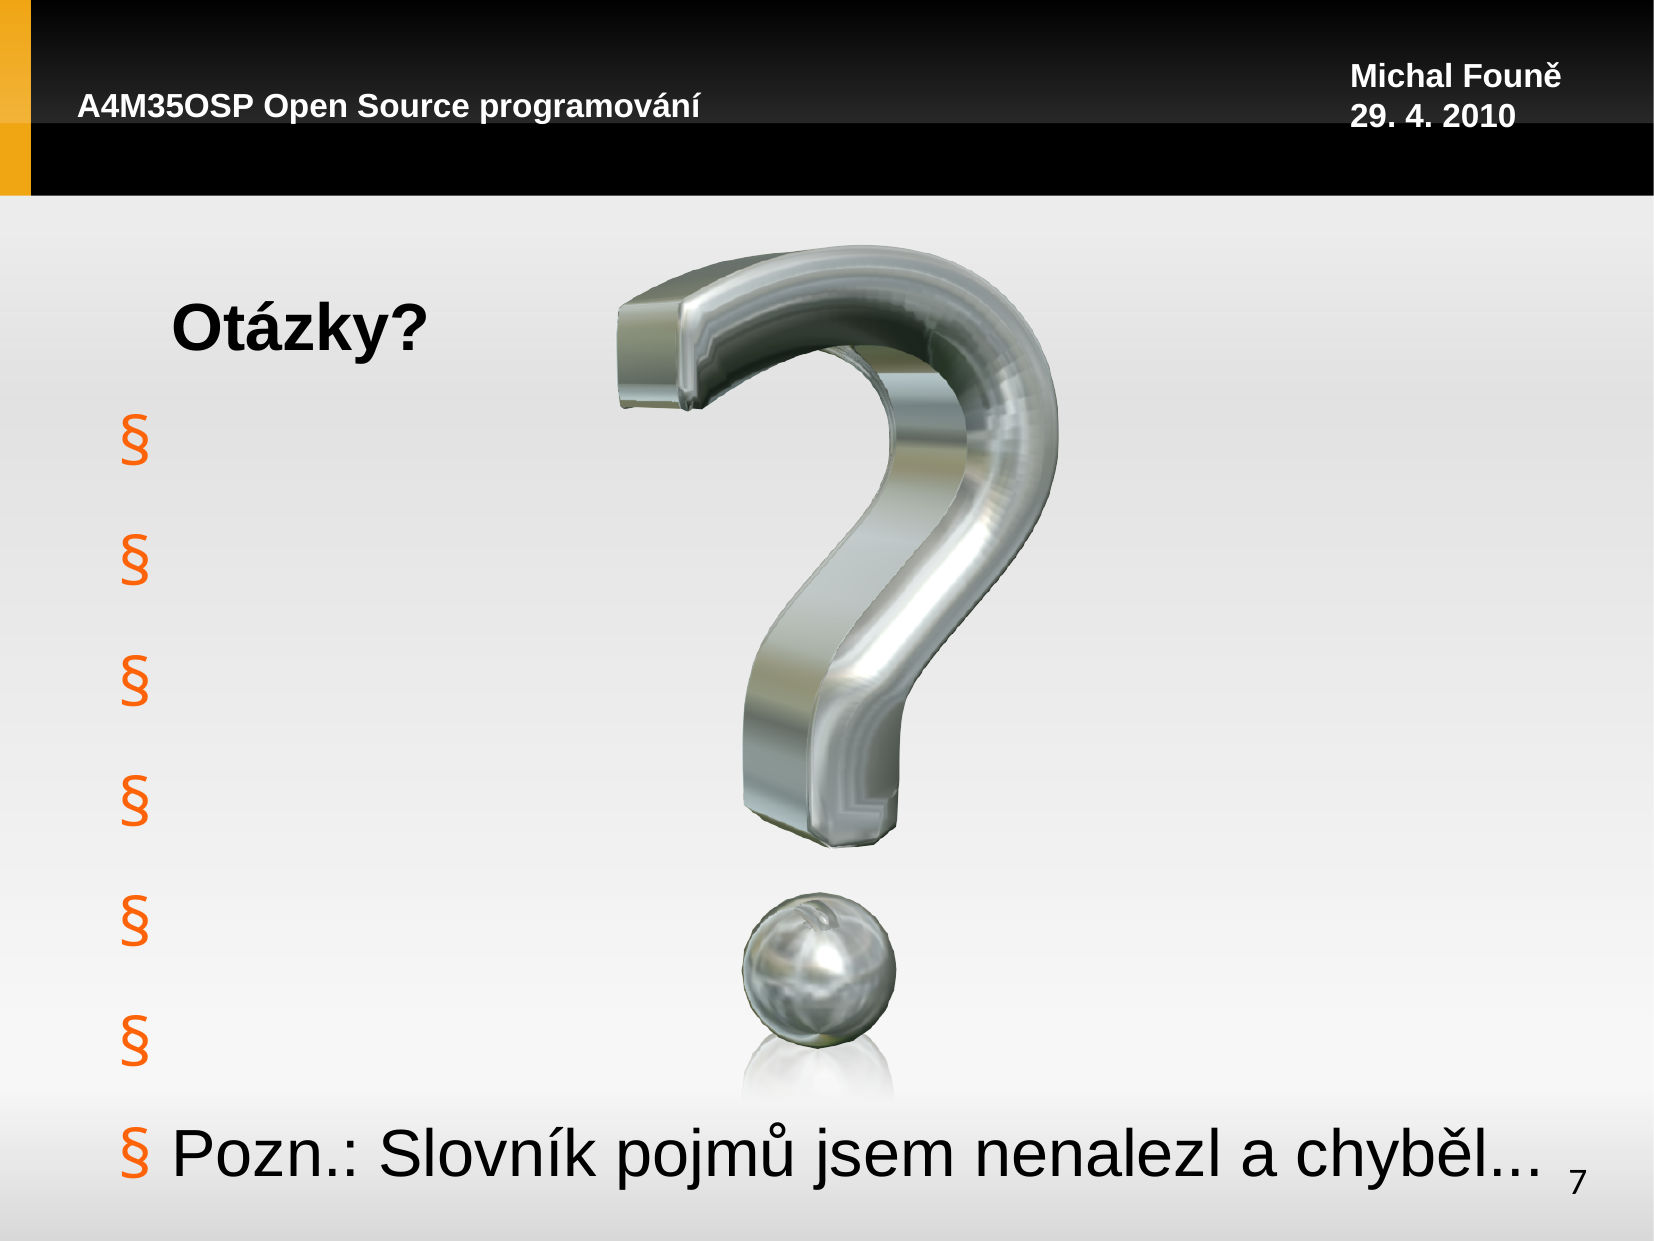

Michal Founě
29. 4. 2010
# A4M35OSP Open Source programování
Otázky?
Pozn.: Slovník pojmů jsem nenalezl a chyběl...
7